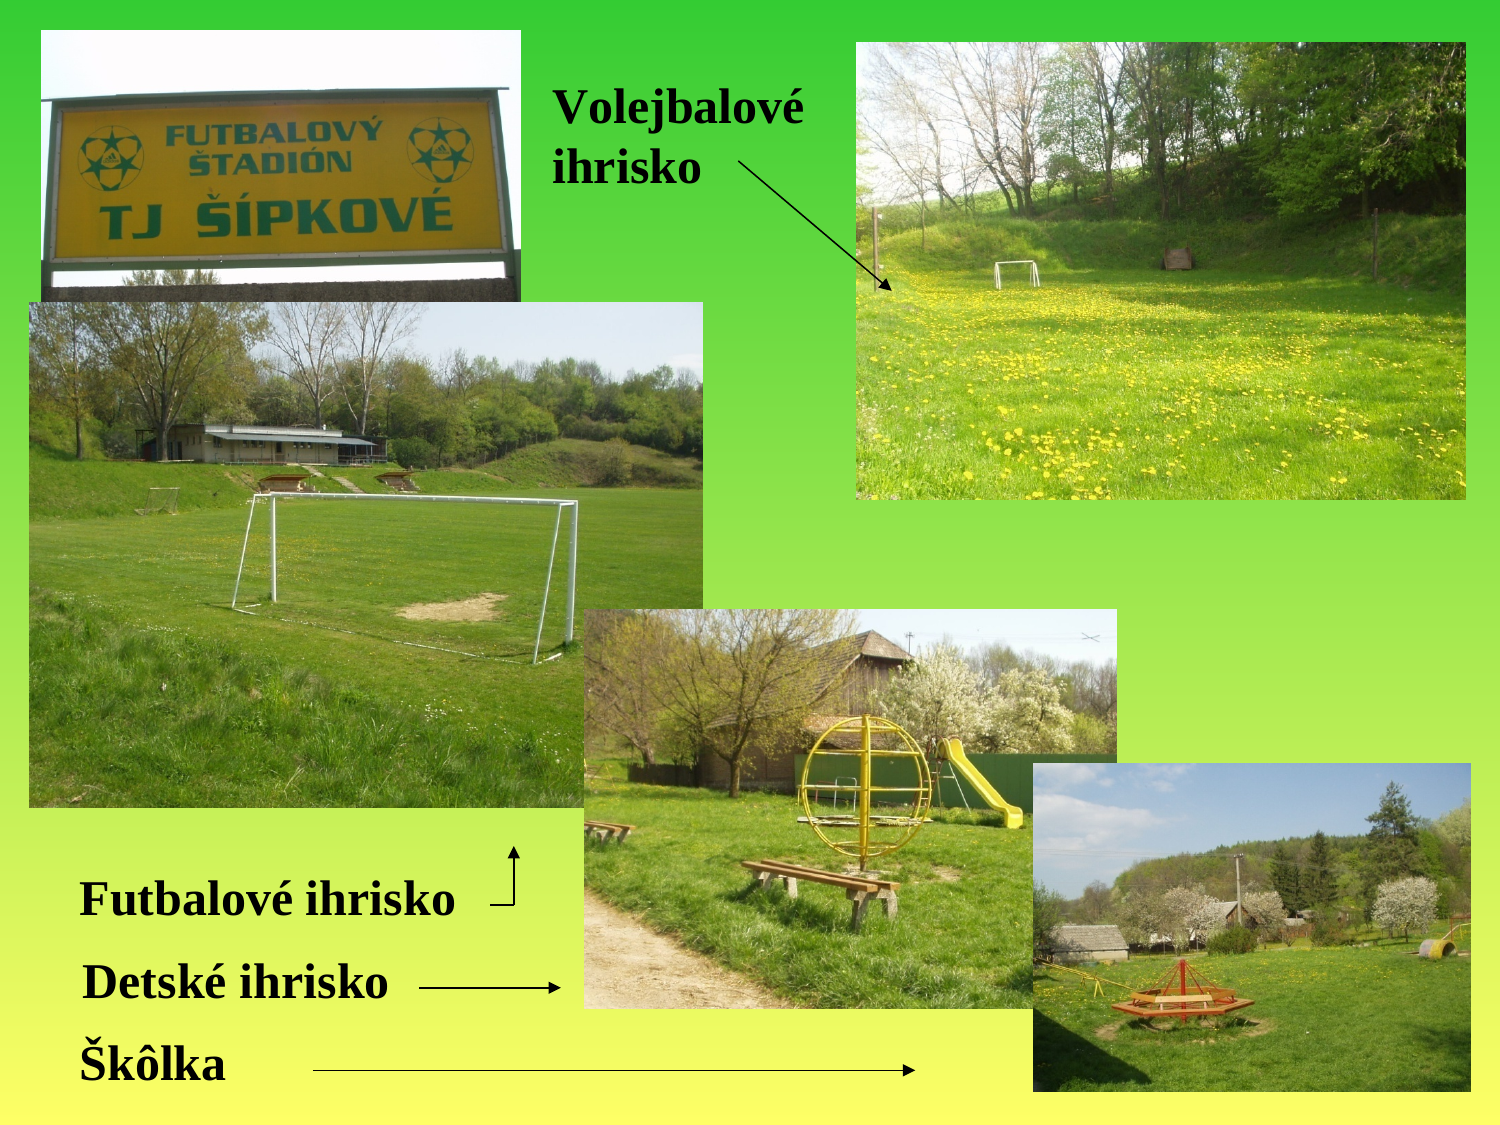

Volejbalové ihrisko
Futbalové ihrisko
Detské ihrisko
Škôlka